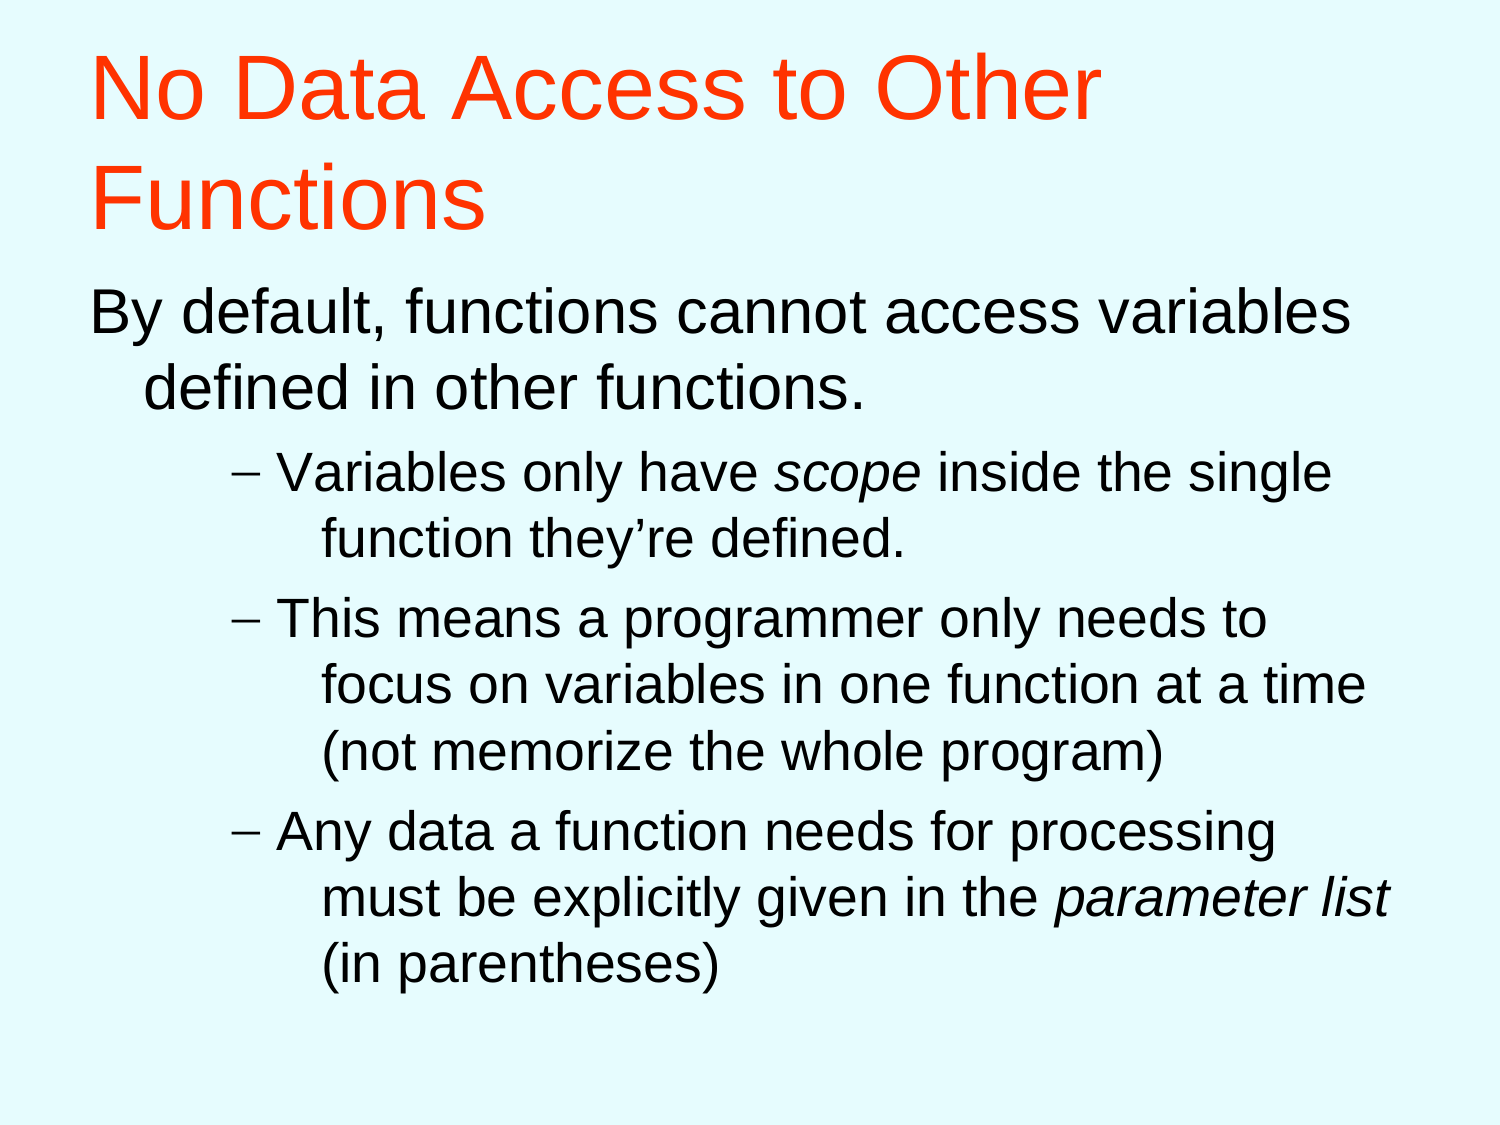

# No Data Access to Other Functions
By default, functions cannot access variables defined in other functions.
Variables only have scope inside the single function they’re defined.
This means a programmer only needs to focus on variables in one function at a time (not memorize the whole program)
Any data a function needs for processing must be explicitly given in the parameter list (in parentheses)